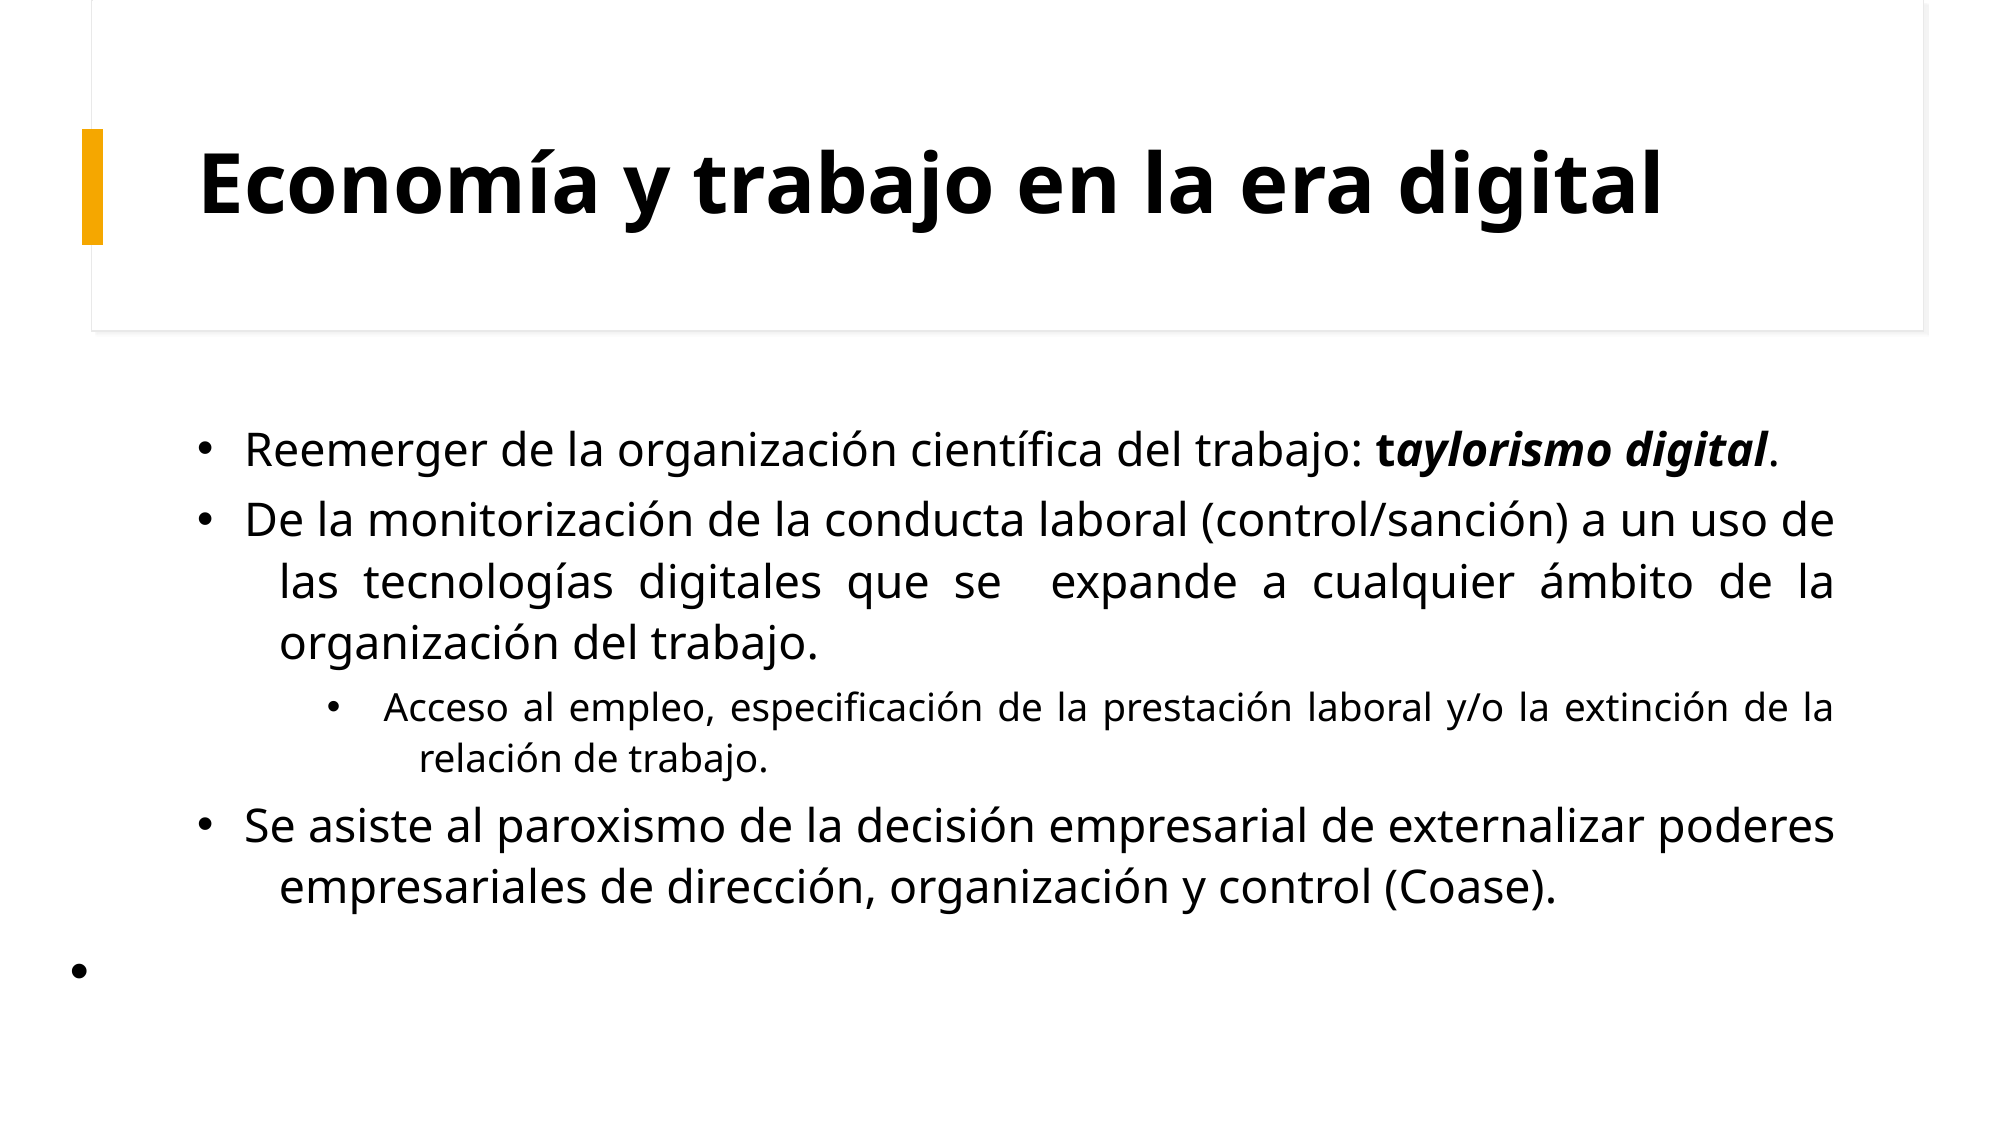

# Economía y trabajo en la era digital
Reemerger de la organización científica del trabajo: taylorismo digital.
De la monitorización de la conducta laboral (control/sanción) a un uso de las tecnologías digitales que se expande a cualquier ámbito de la organización del trabajo.
Acceso al empleo, especificación de la prestación laboral y/o la extinción de la relación de trabajo.
Se asiste al paroxismo de la decisión empresarial de externalizar poderes empresariales de dirección, organización y control (Coase).